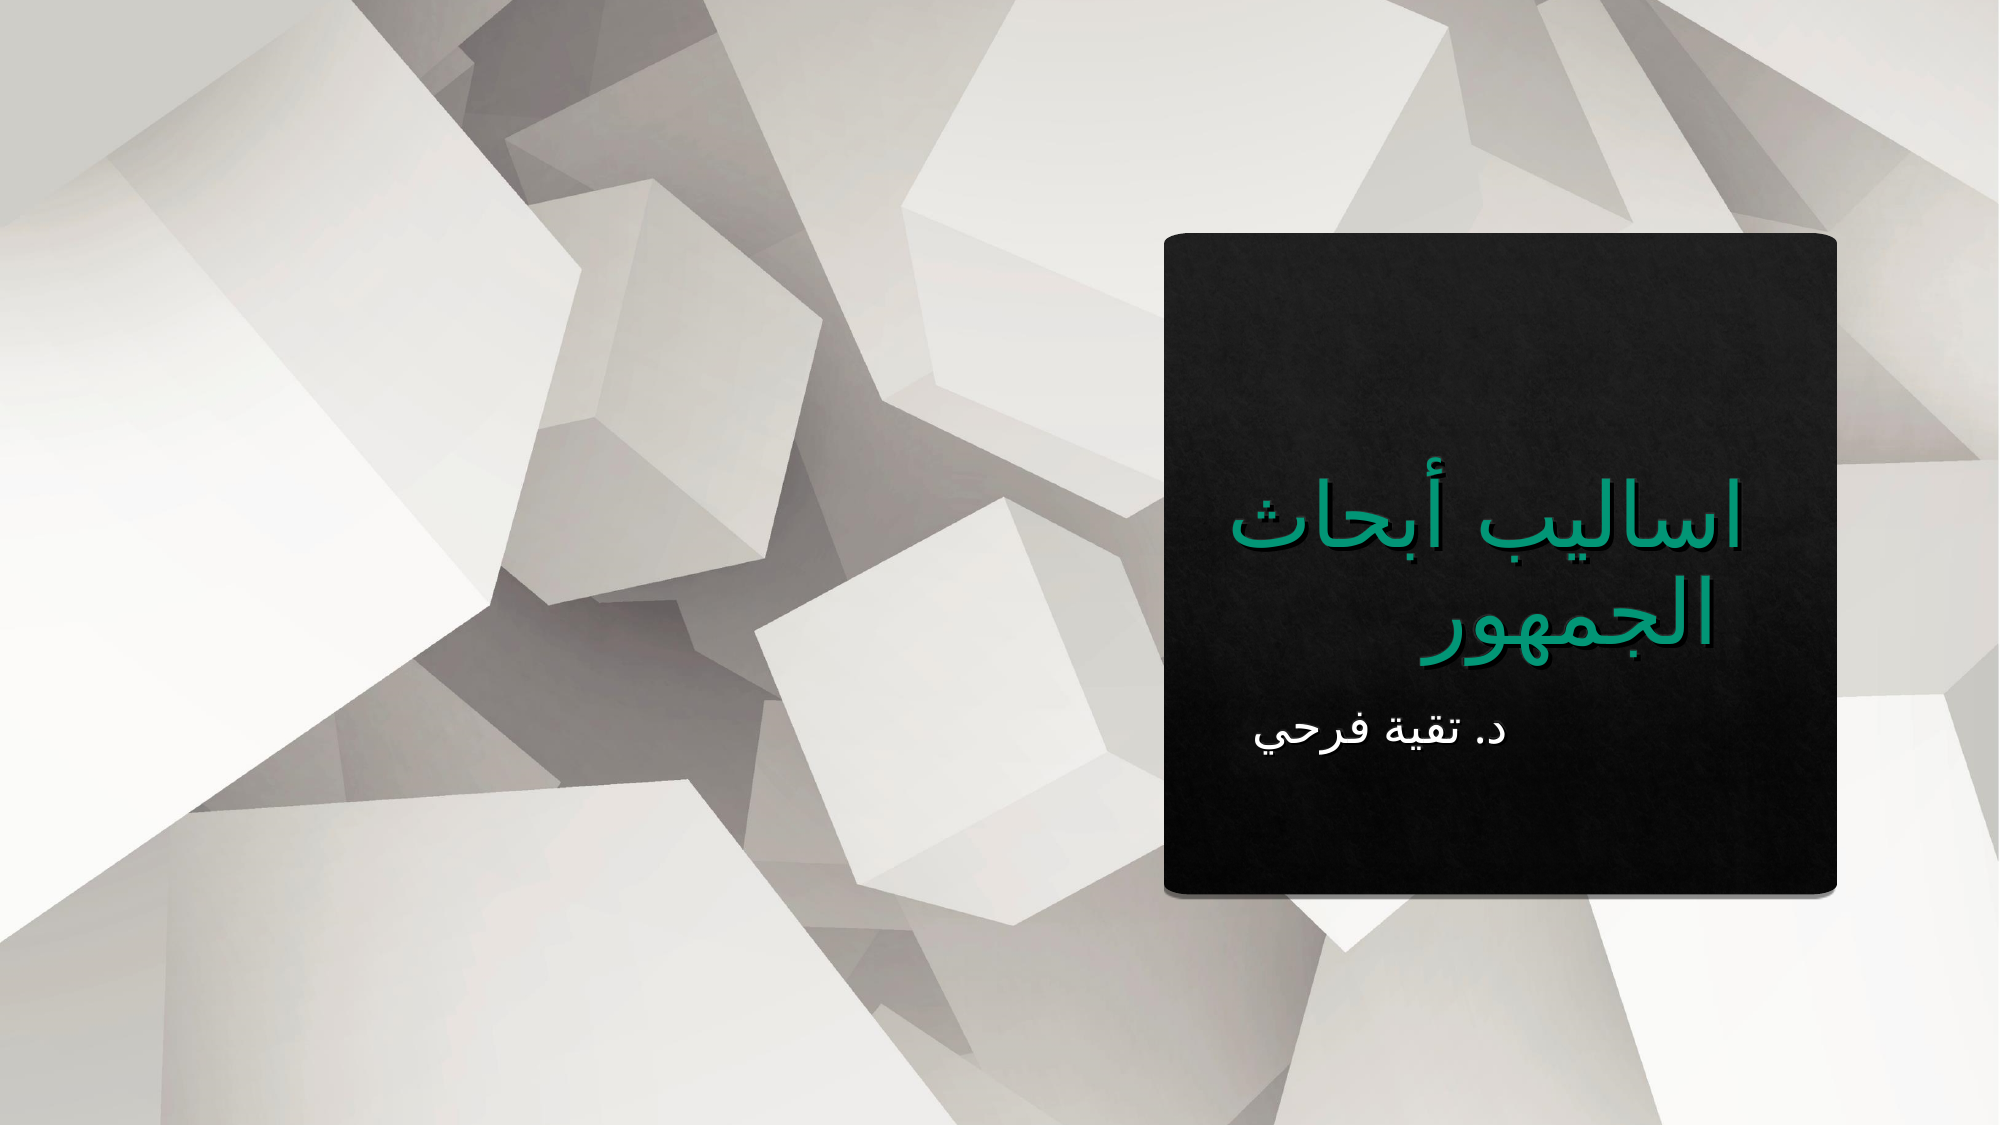

# اساليب أبحاث الجمهور
د. تقية فرحي